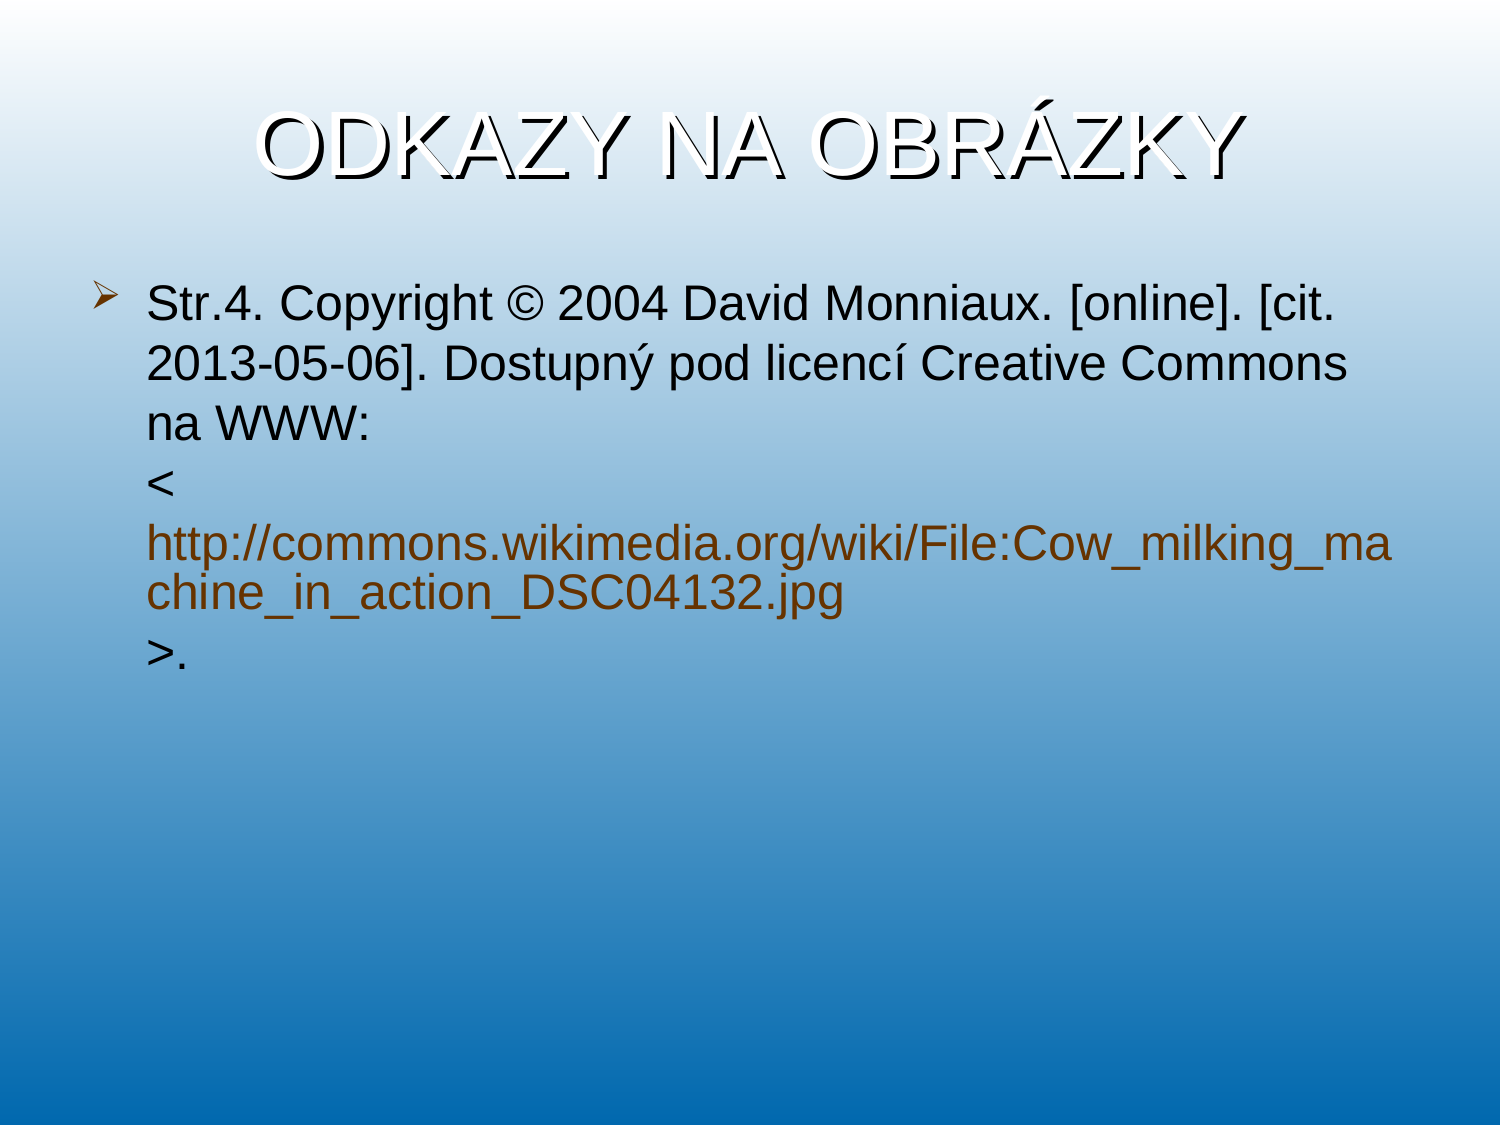

# ODKAZY NA OBRÁZKY
Str.4. Copyright © 2004 David Monniaux. [online]. [cit. 2013-05-06]. Dostupný pod licencí Creative Commons na WWW:
<http://commons.wikimedia.org/wiki/File:Cow_milking_machine_in_action_DSC04132.jpg>.